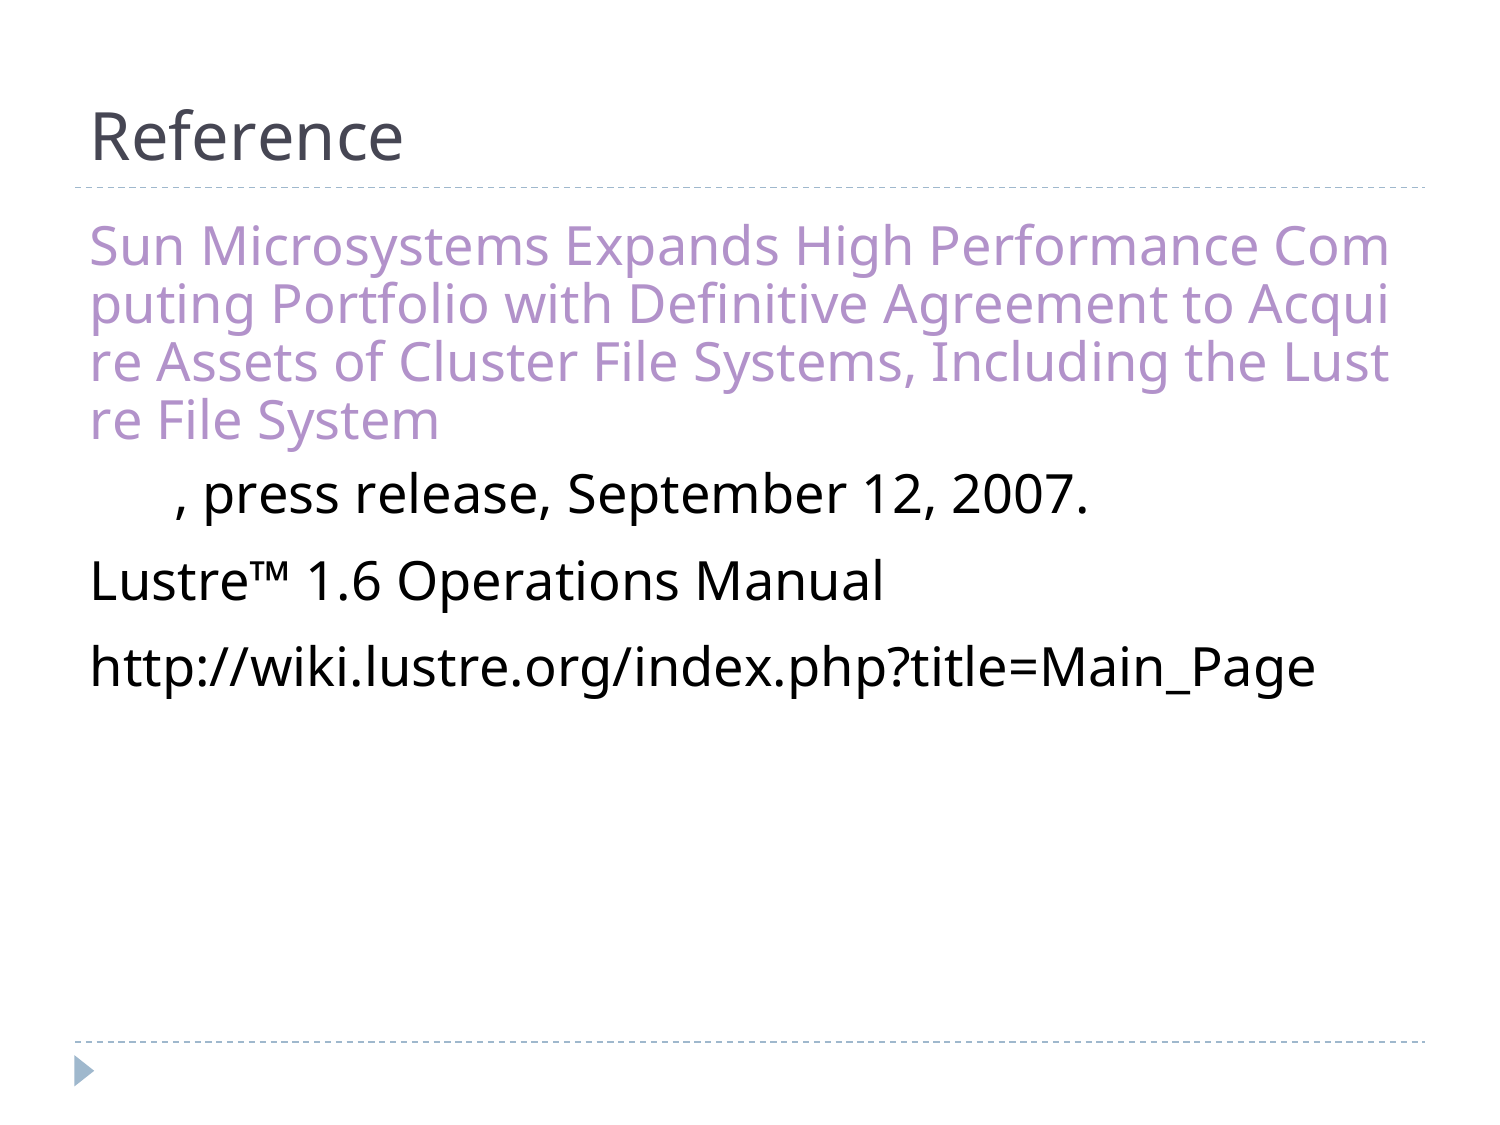

# Reference
Sun Microsystems Expands High Performance Computing Portfolio with Definitive Agreement to Acquire Assets of Cluster File Systems, Including the Lustre File System, press release, September 12, 2007.
Lustre™ 1.6 Operations Manual
http://wiki.lustre.org/index.php?title=Main_Page